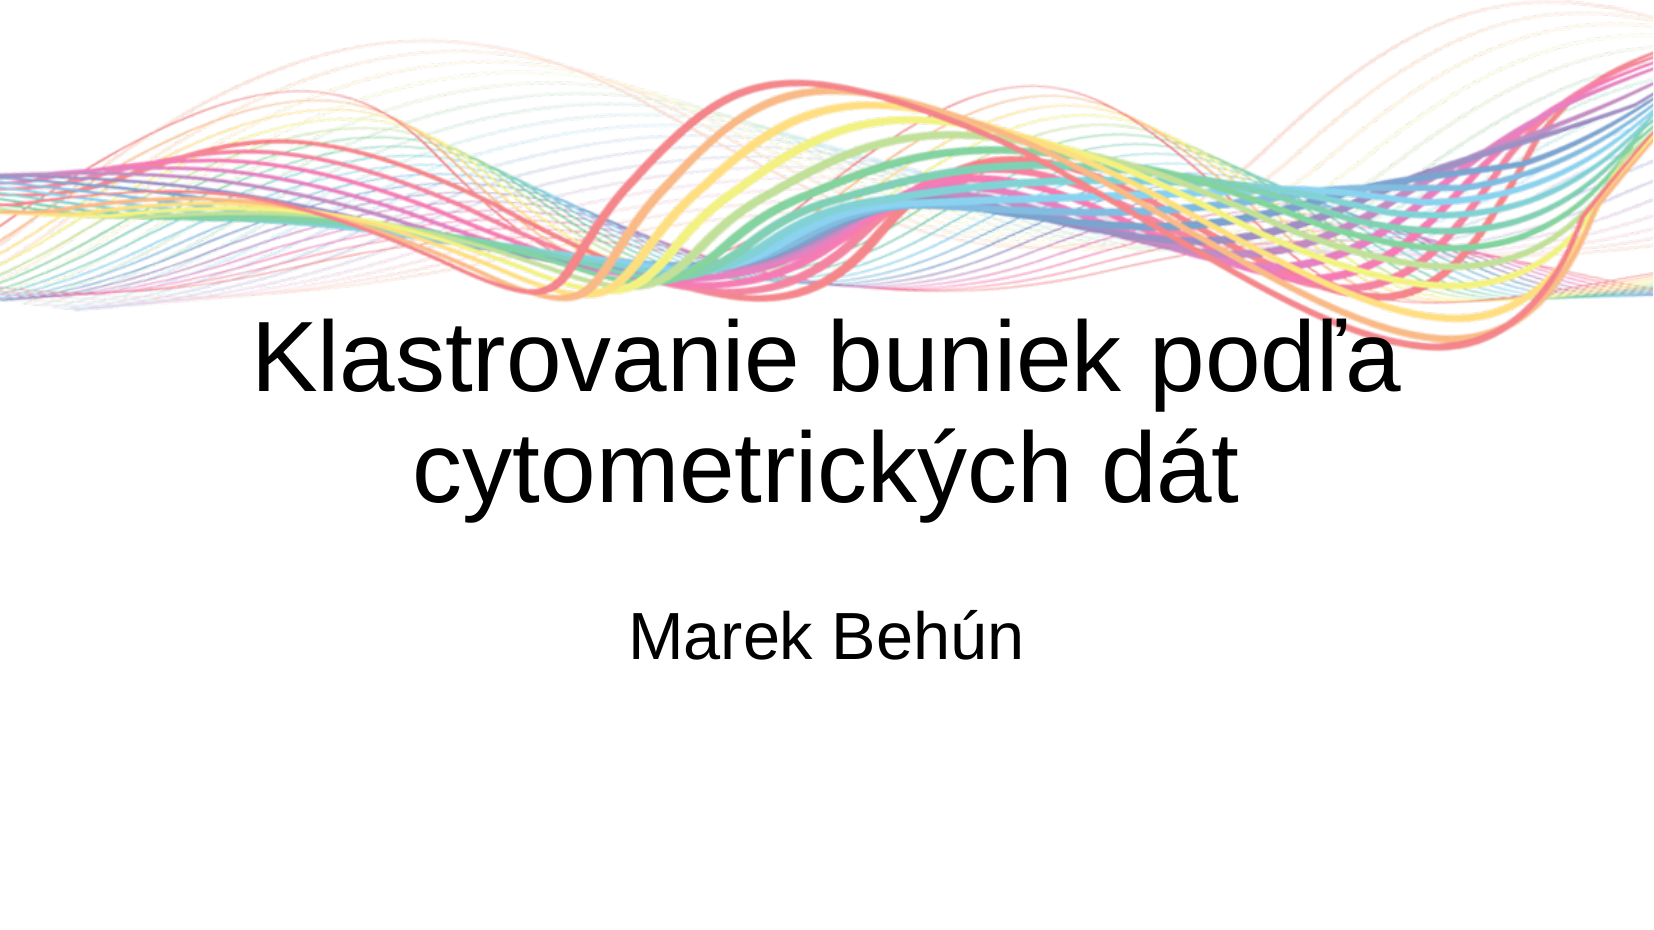

# Klastrovanie buniek podľa cytometrických dát
Marek Behún